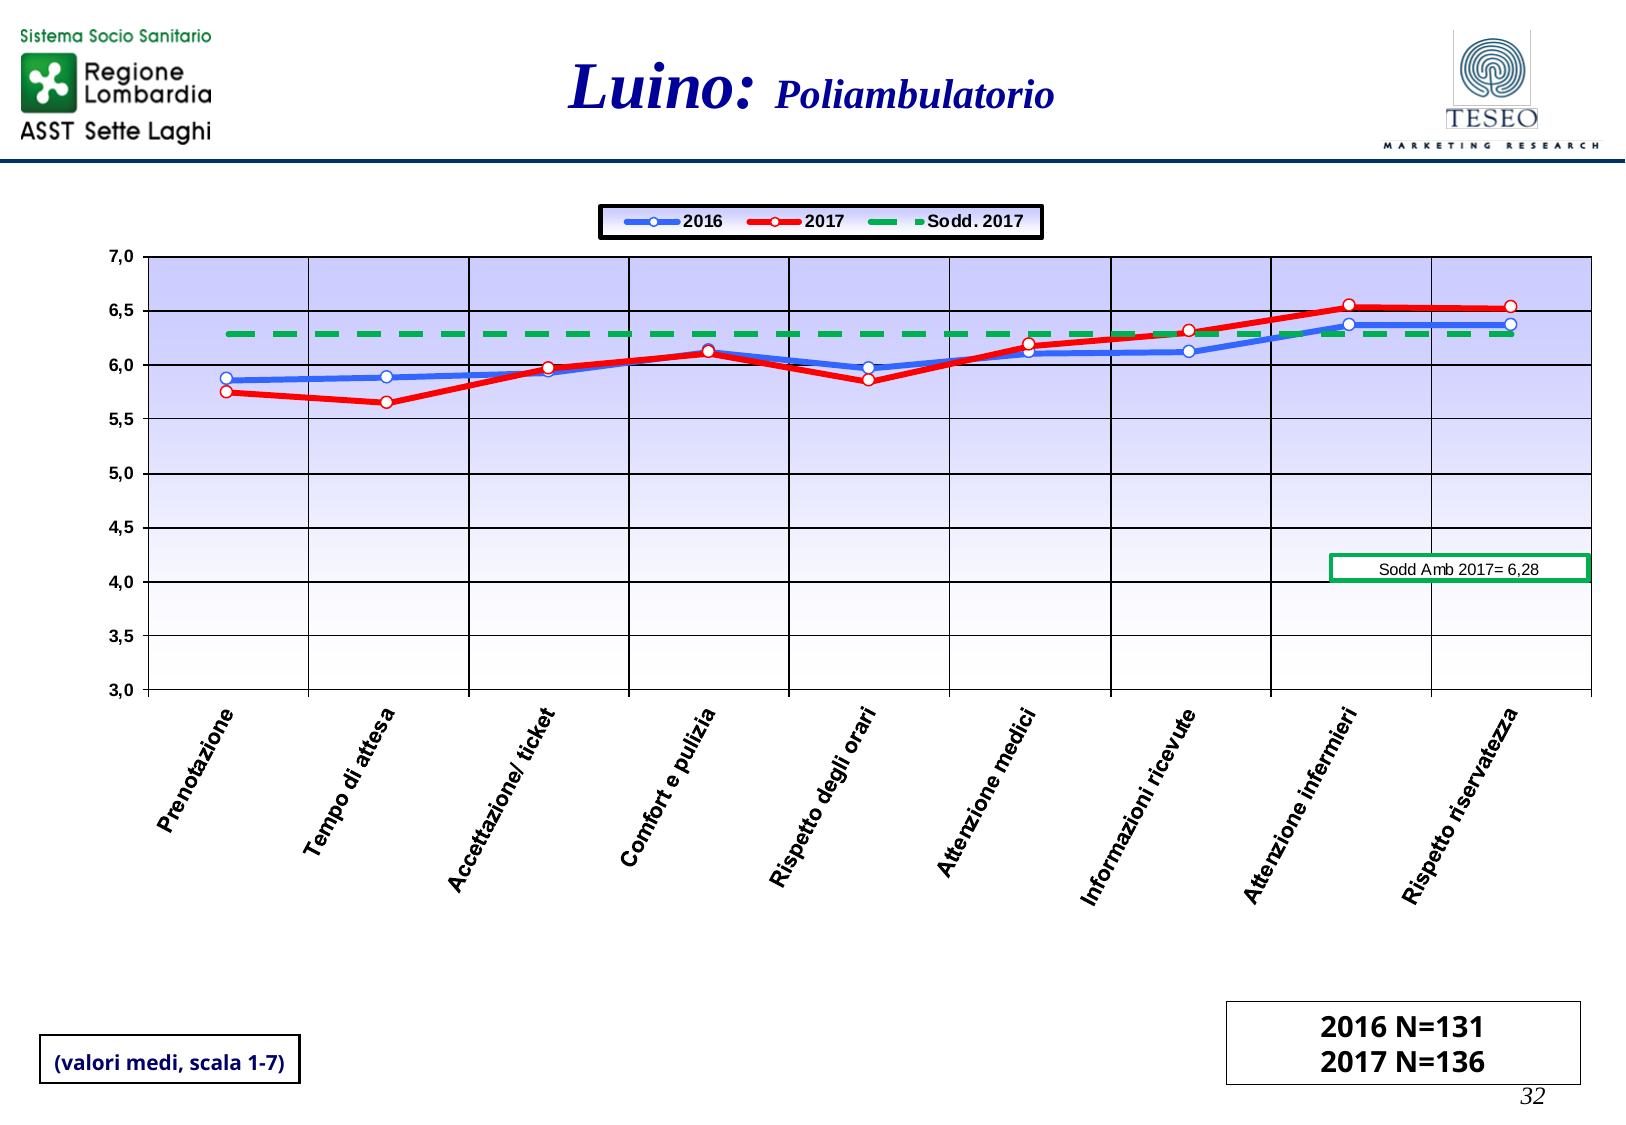

Luino: Poliambulatorio
2016 N=131
2017 N=136
(valori medi, scala 1-7)